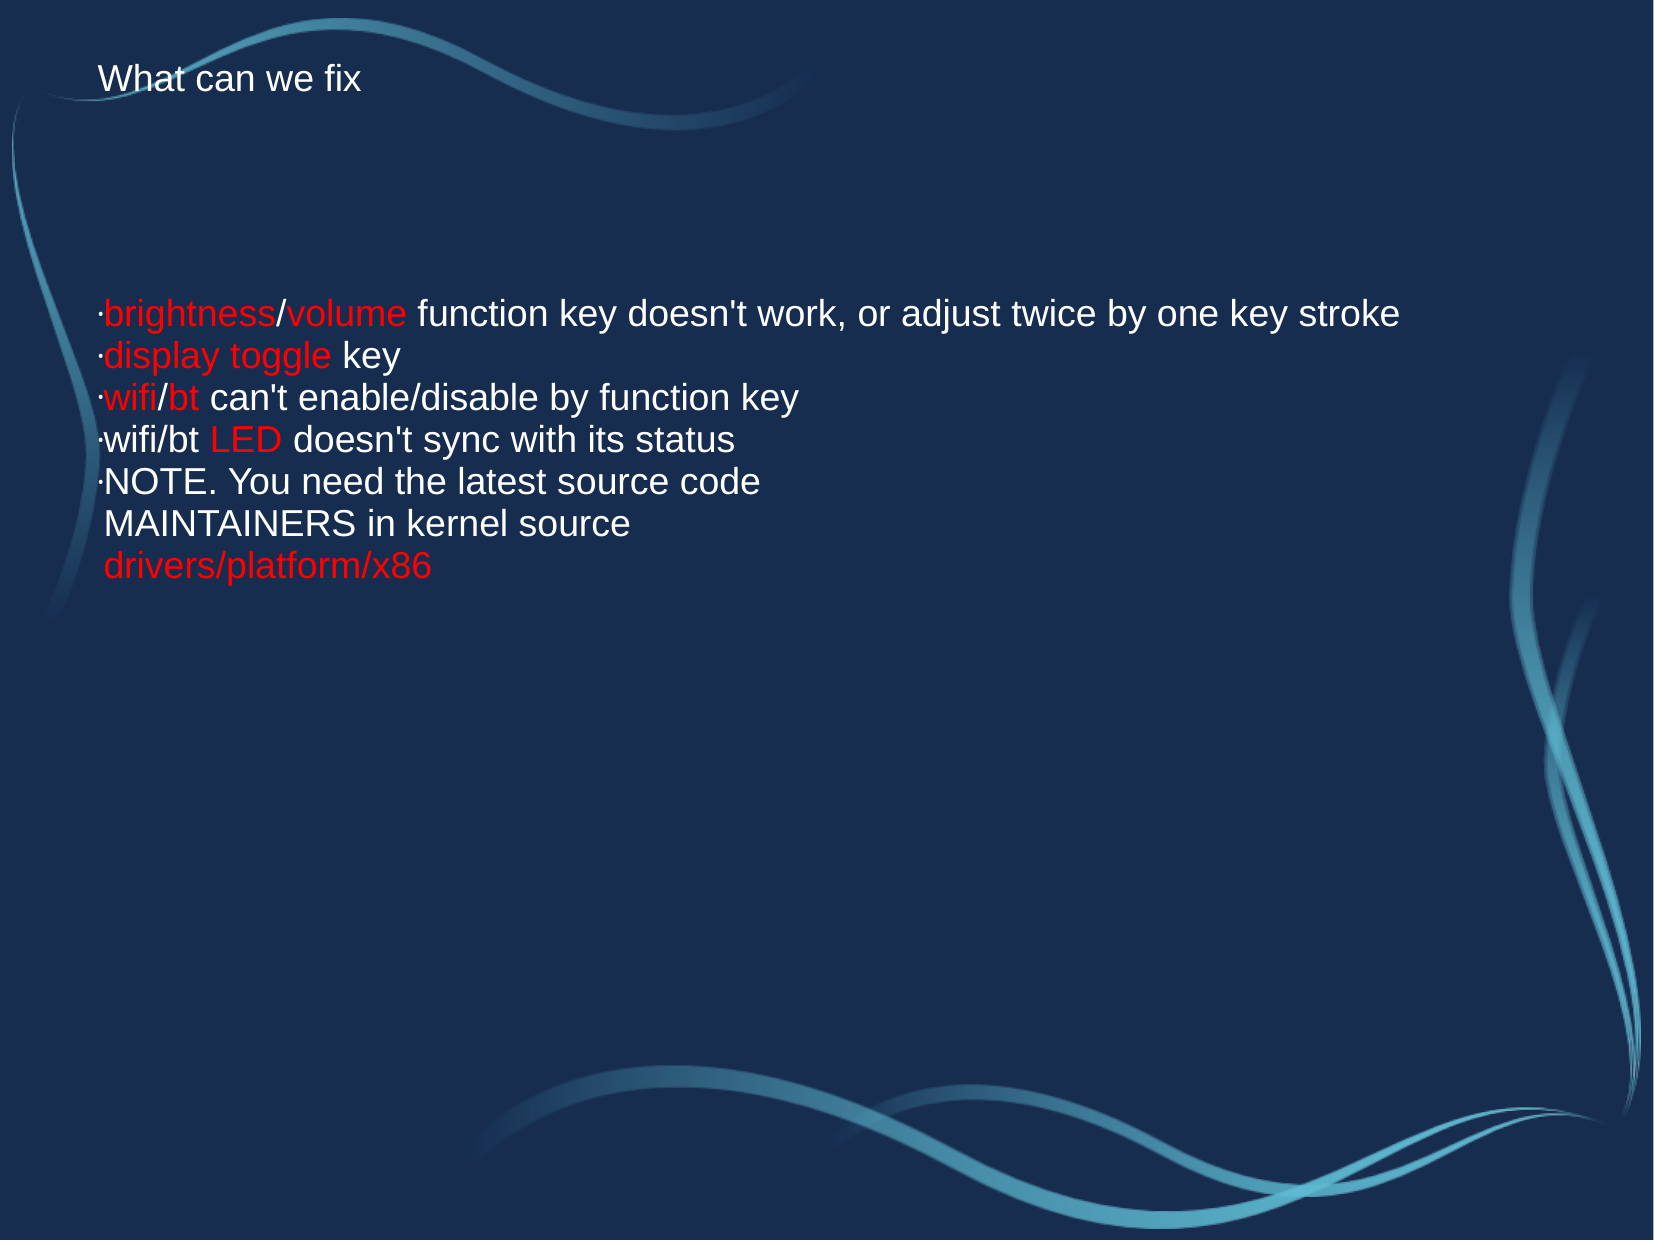

What can we fix
brightness/volume function key doesn't work, or adjust twice by one key stroke
display toggle key
wifi/bt can't enable/disable by function key
wifi/bt LED doesn't sync with its status
NOTE. You need the latest source code
MAINTAINERS in kernel source
drivers/platform/x86